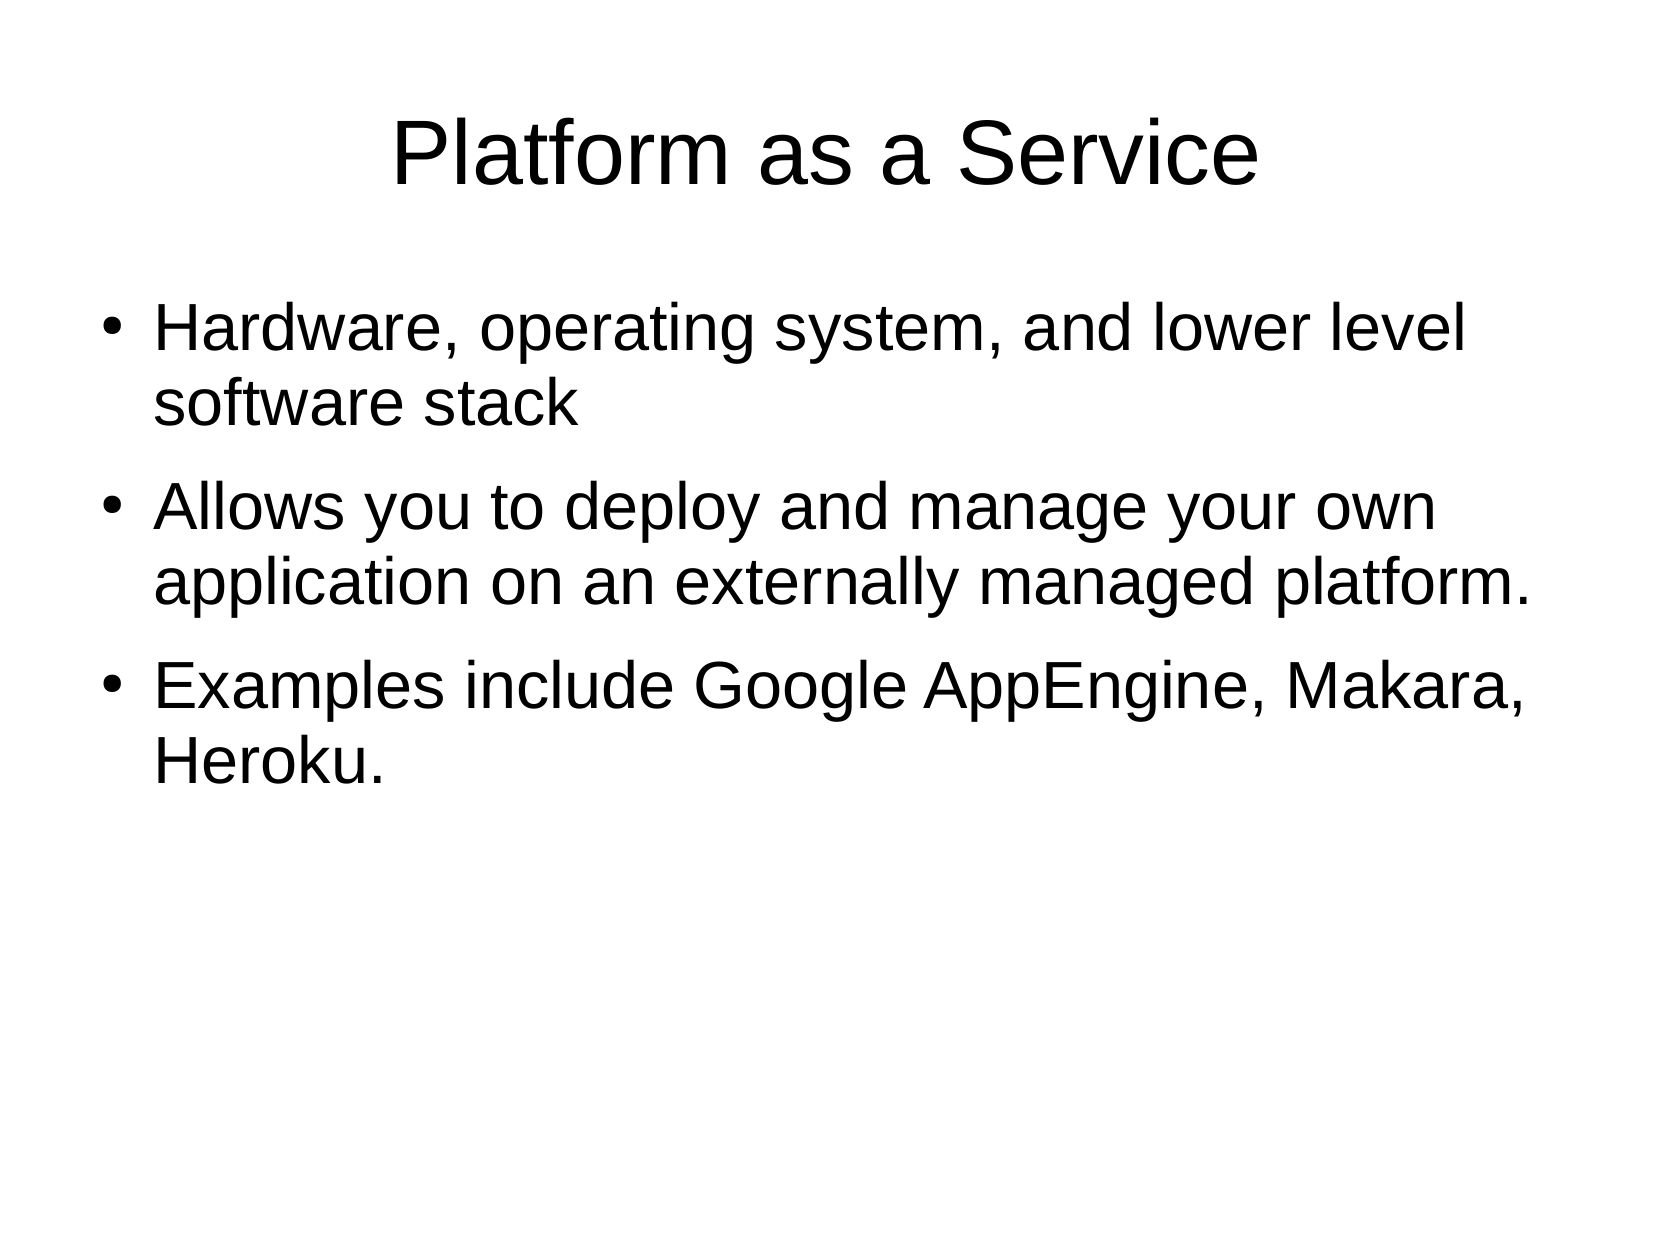

# Platform as a Service
Hardware, operating system, and lower level software stack
Allows you to deploy and manage your own application on an externally managed platform.
Examples include Google AppEngine, Makara, Heroku.